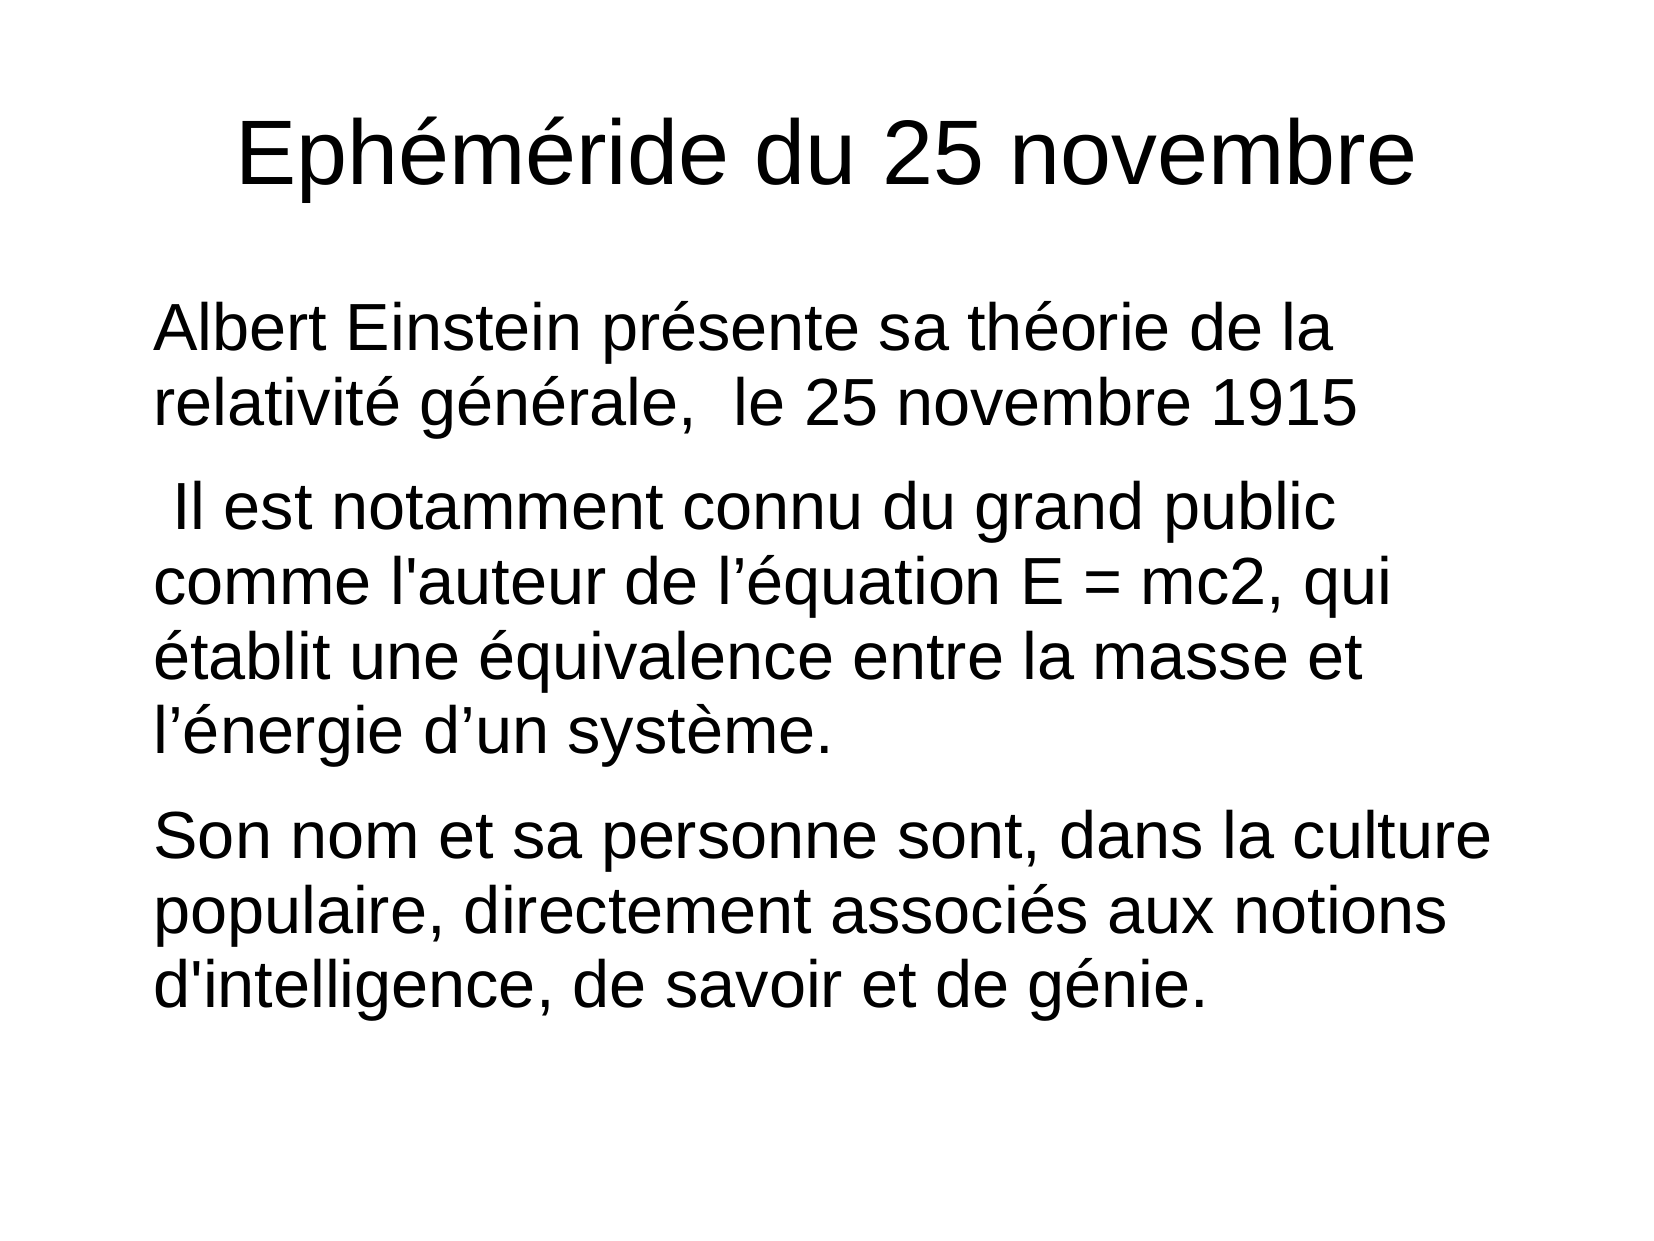

# Ephéméride du 25 novembre
Albert Einstein présente sa théorie de la relativité générale, le 25 novembre 1915
 Il est notamment connu du grand public comme l'auteur de l’équation E = mc2, qui établit une équivalence entre la masse et l’énergie d’un système.
Son nom et sa personne sont, dans la culture populaire, directement associés aux notions d'intelligence, de savoir et de génie.